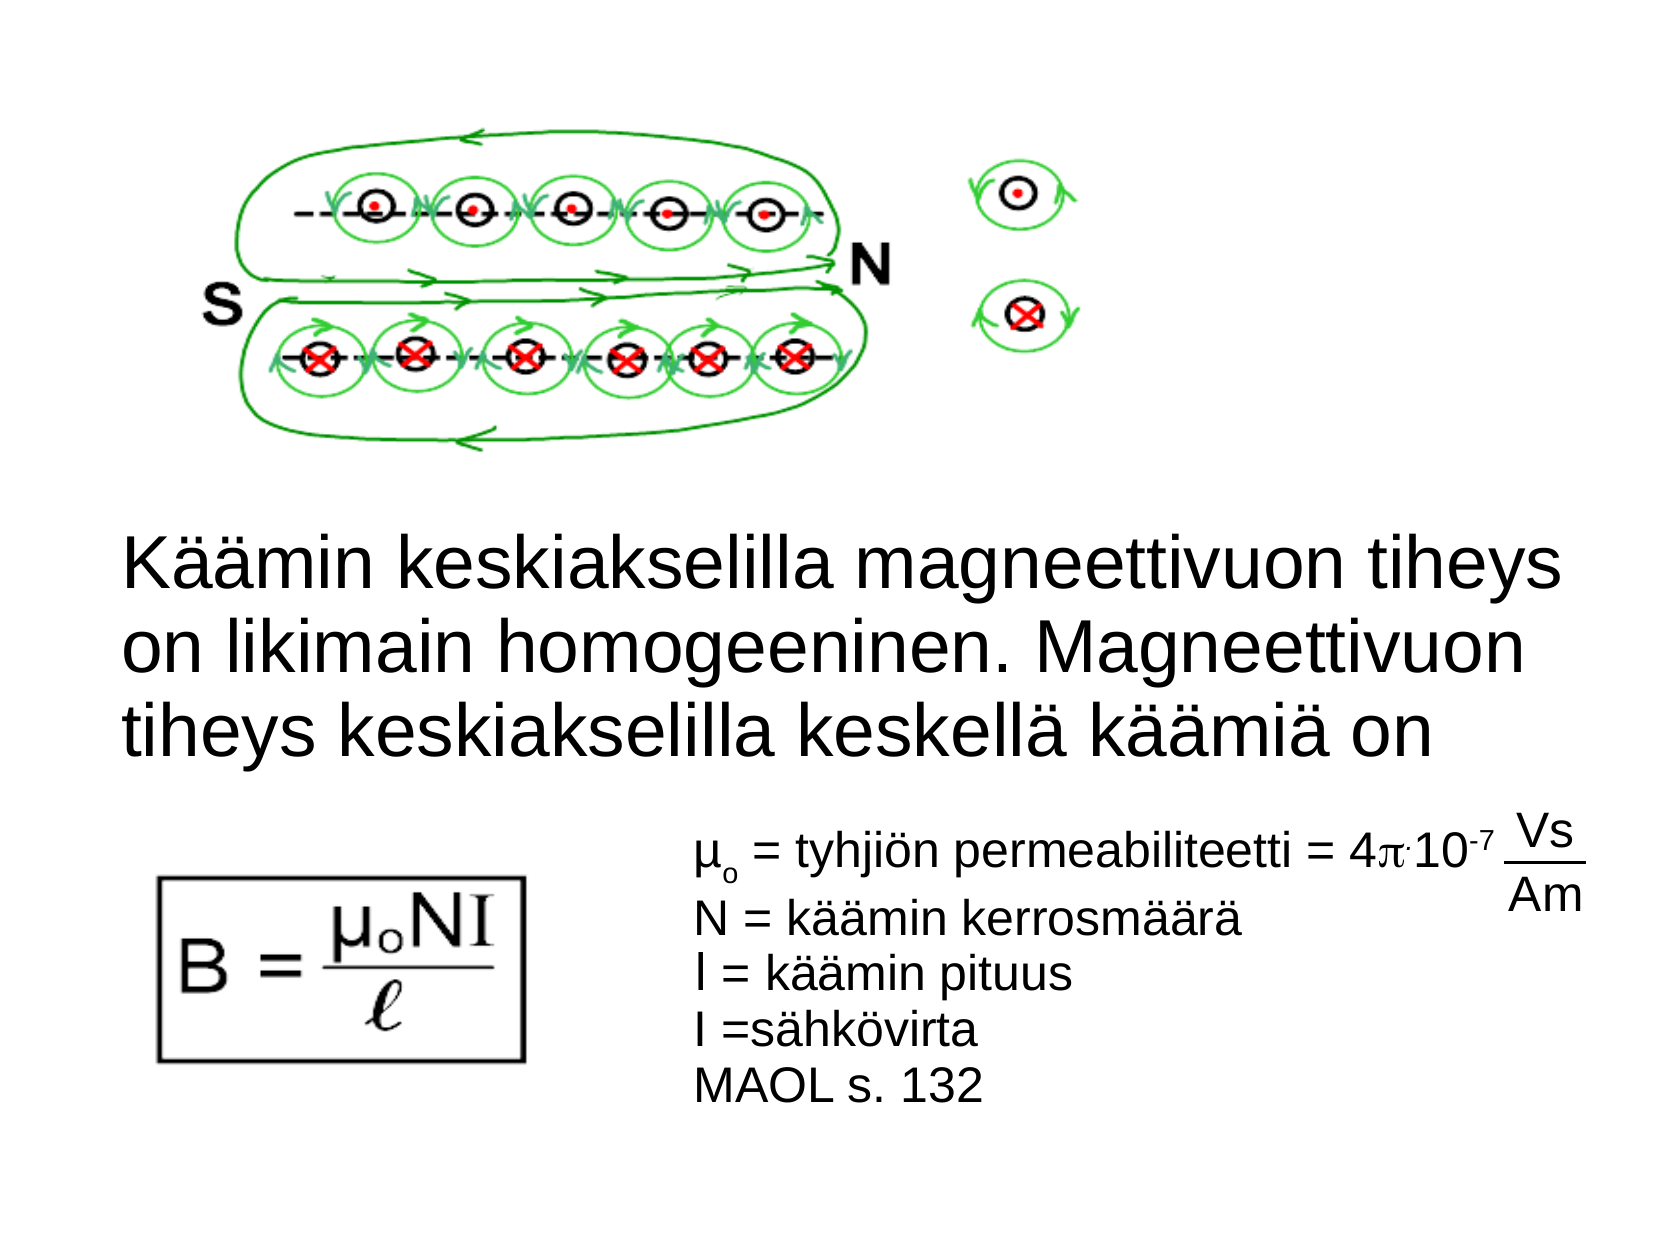

Käämin keskiakselilla magneettivuon tiheys on likimain homogeeninen. Magneettivuon tiheys keskiakselilla keskellä käämiä on
µo = tyhjiön permeabiliteetti = 4p.10-7
N = käämin kerrosmäärä
l = käämin pituus
I =sähkövirta
MAOL s. 132